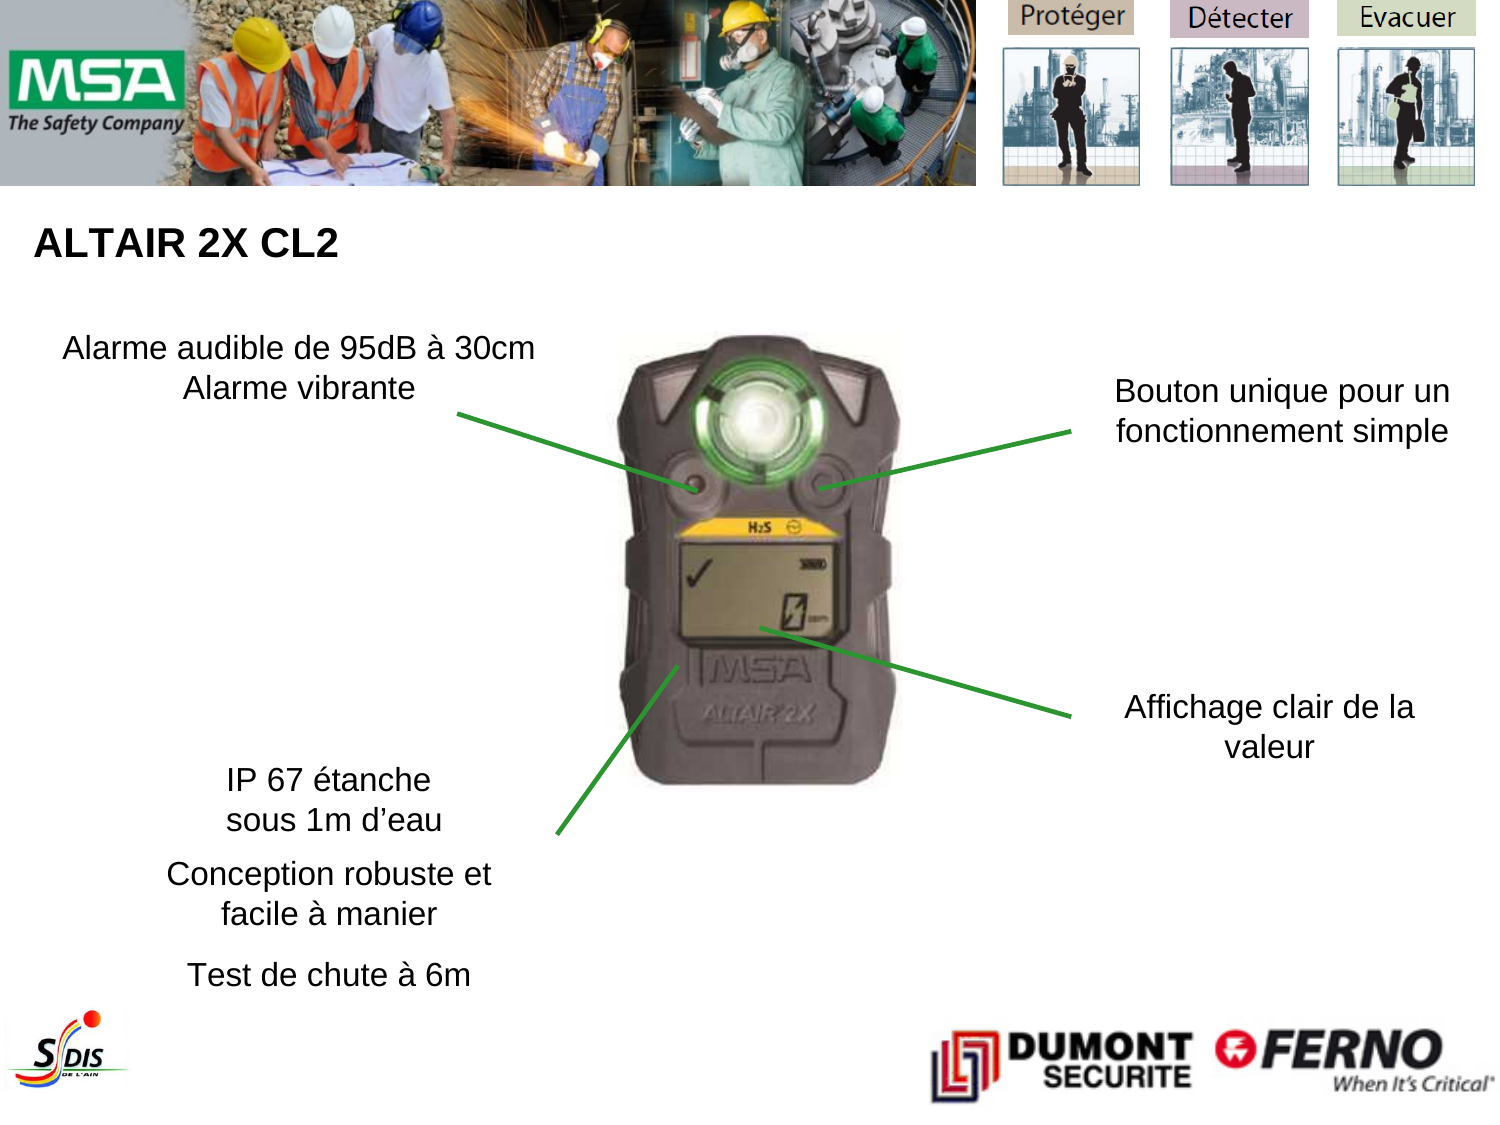

ALTAIR 2X CL2
Alarme audible de 95dB à 30cm Alarme vibrante
Bouton unique pour un fonctionnement simple
Affichage clair de la valeur
IP 67 étanche sous 1m d’eau
Conception robuste et facile à manier
Test de chute à 6m